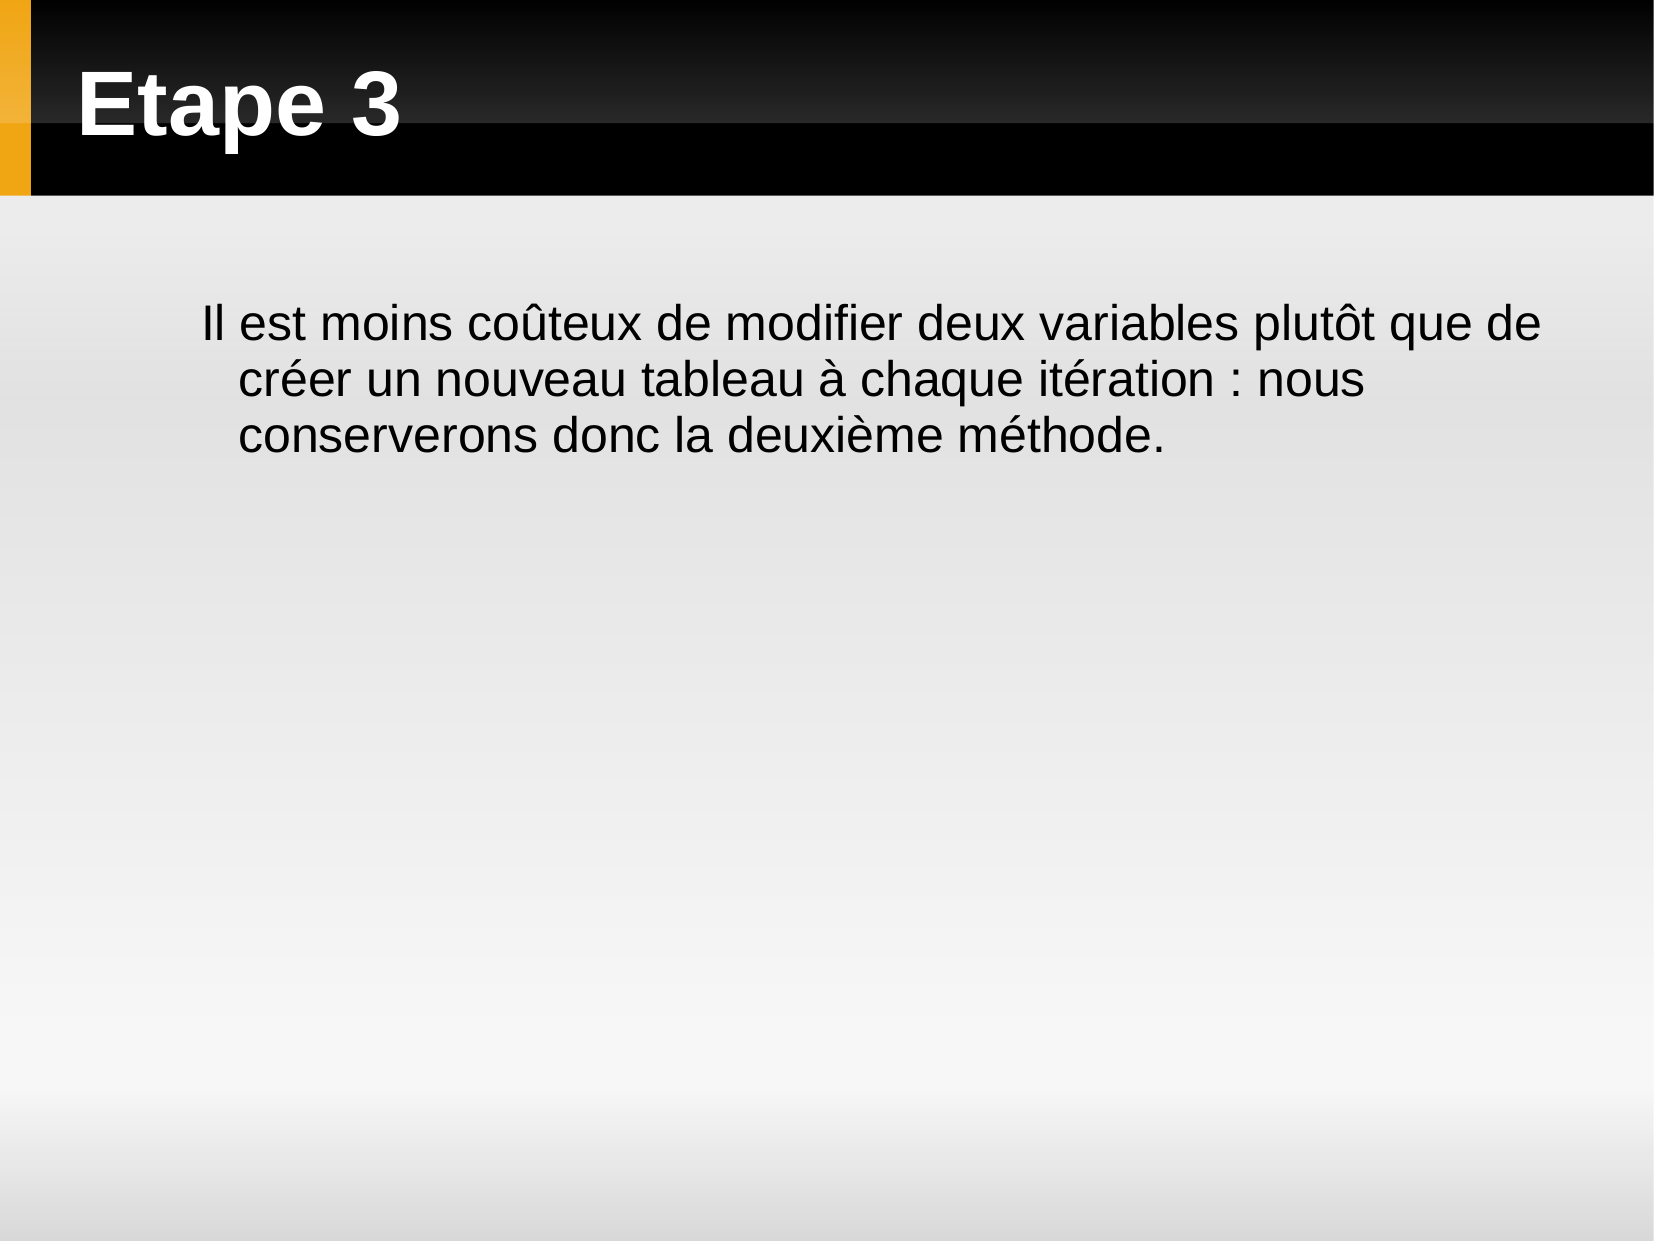

Etape 3
# Il est moins coûteux de modifier deux variables plutôt que de créer un nouveau tableau à chaque itération : nous conserverons donc la deuxième méthode.